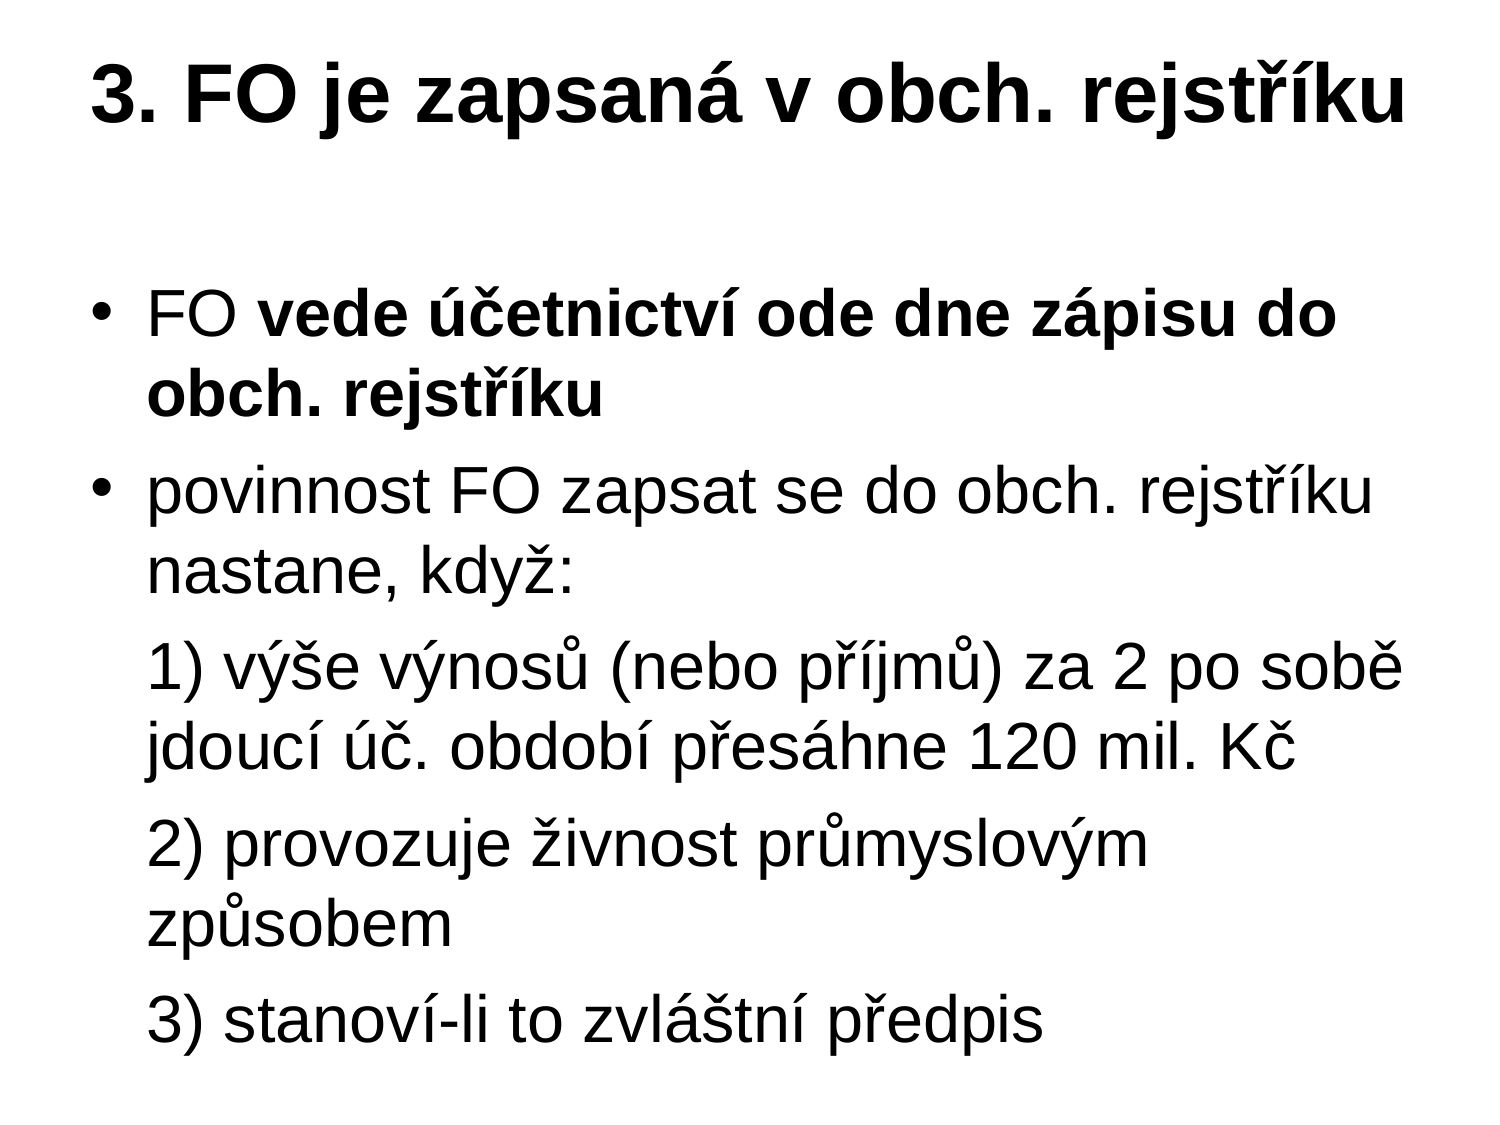

# 3. FO je zapsaná v obch. rejstříku
FO vede účetnictví ode dne zápisu do obch. rejstříku
povinnost FO zapsat se do obch. rejstříku nastane, když:
	1) výše výnosů (nebo příjmů) za 2 po sobě jdoucí úč. období přesáhne 120 mil. Kč
	2) provozuje živnost průmyslovým způsobem
	3) stanoví-li to zvláštní předpis